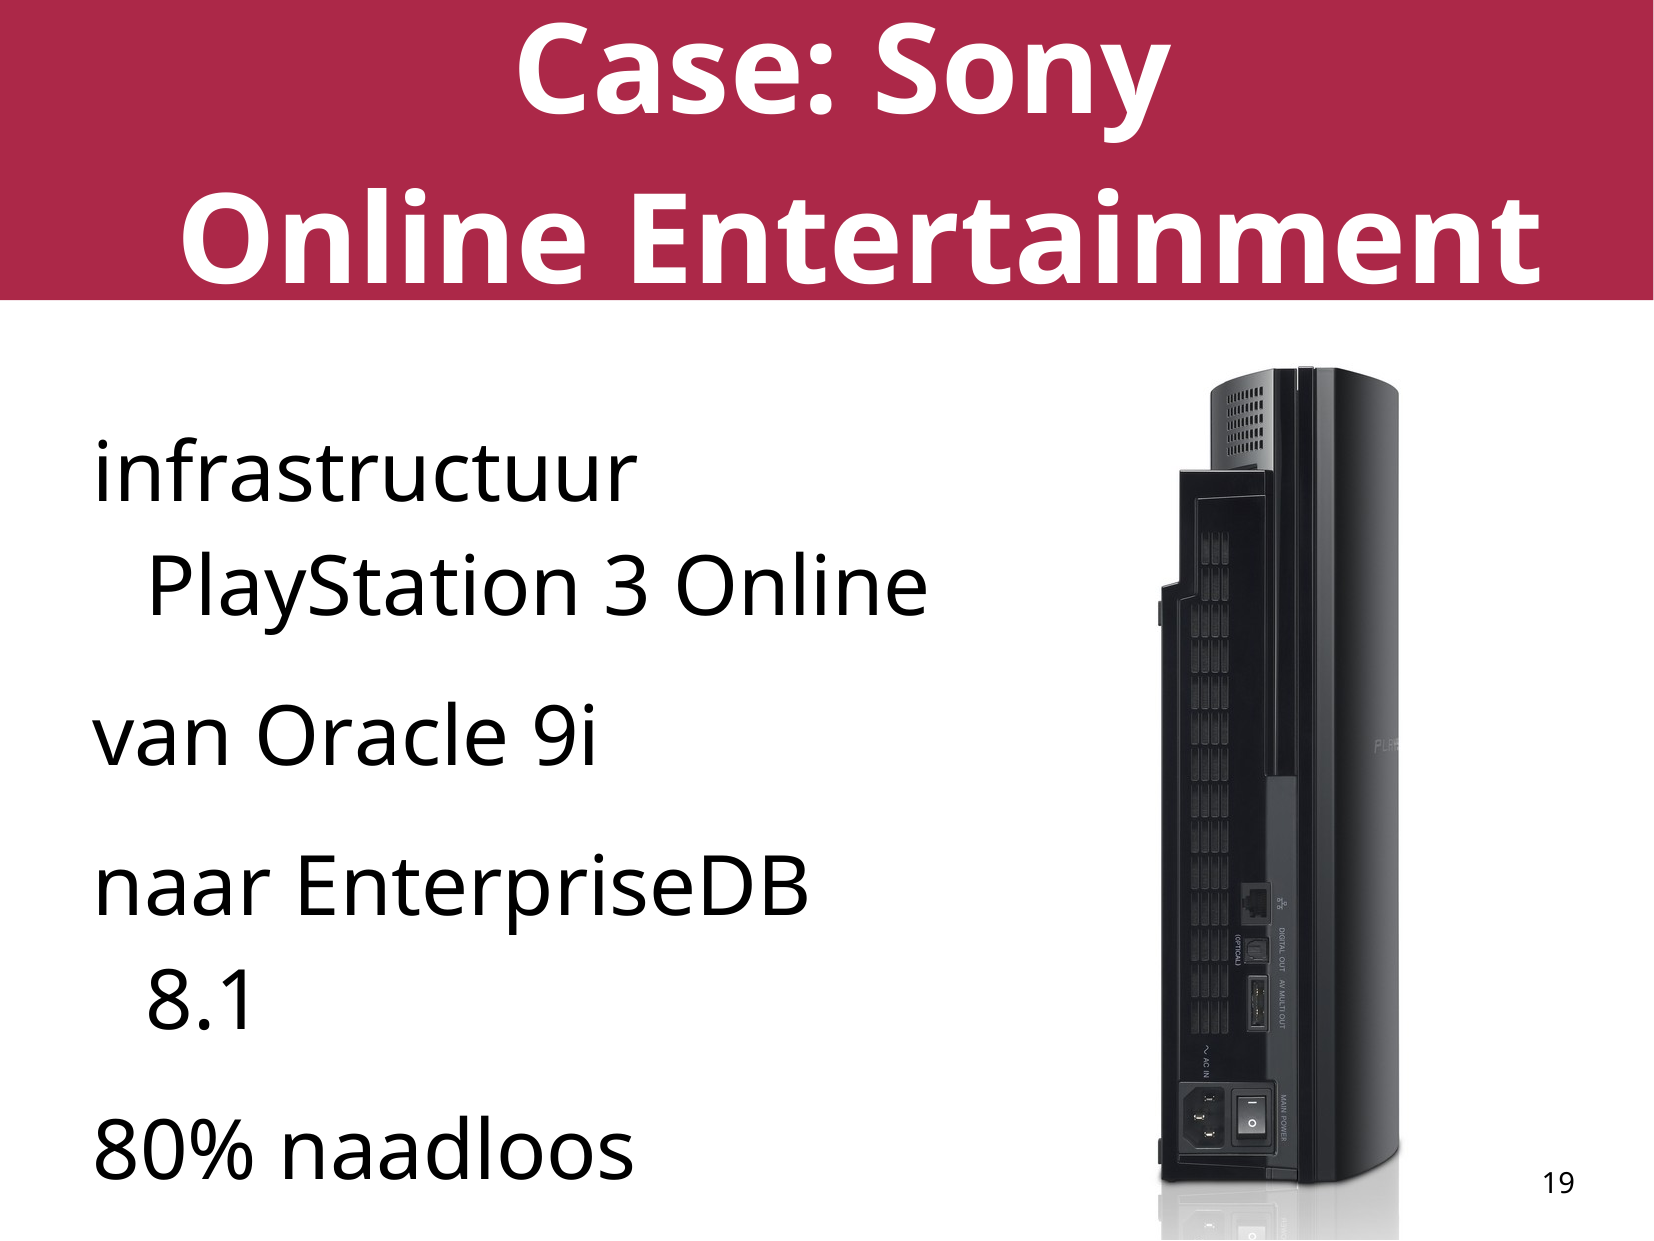

# Case: Sony Online Entertainment
infrastructuur PlayStation 3 Online
van Oracle 9i
naar EnterpriseDB 8.1
80% naadloos
19